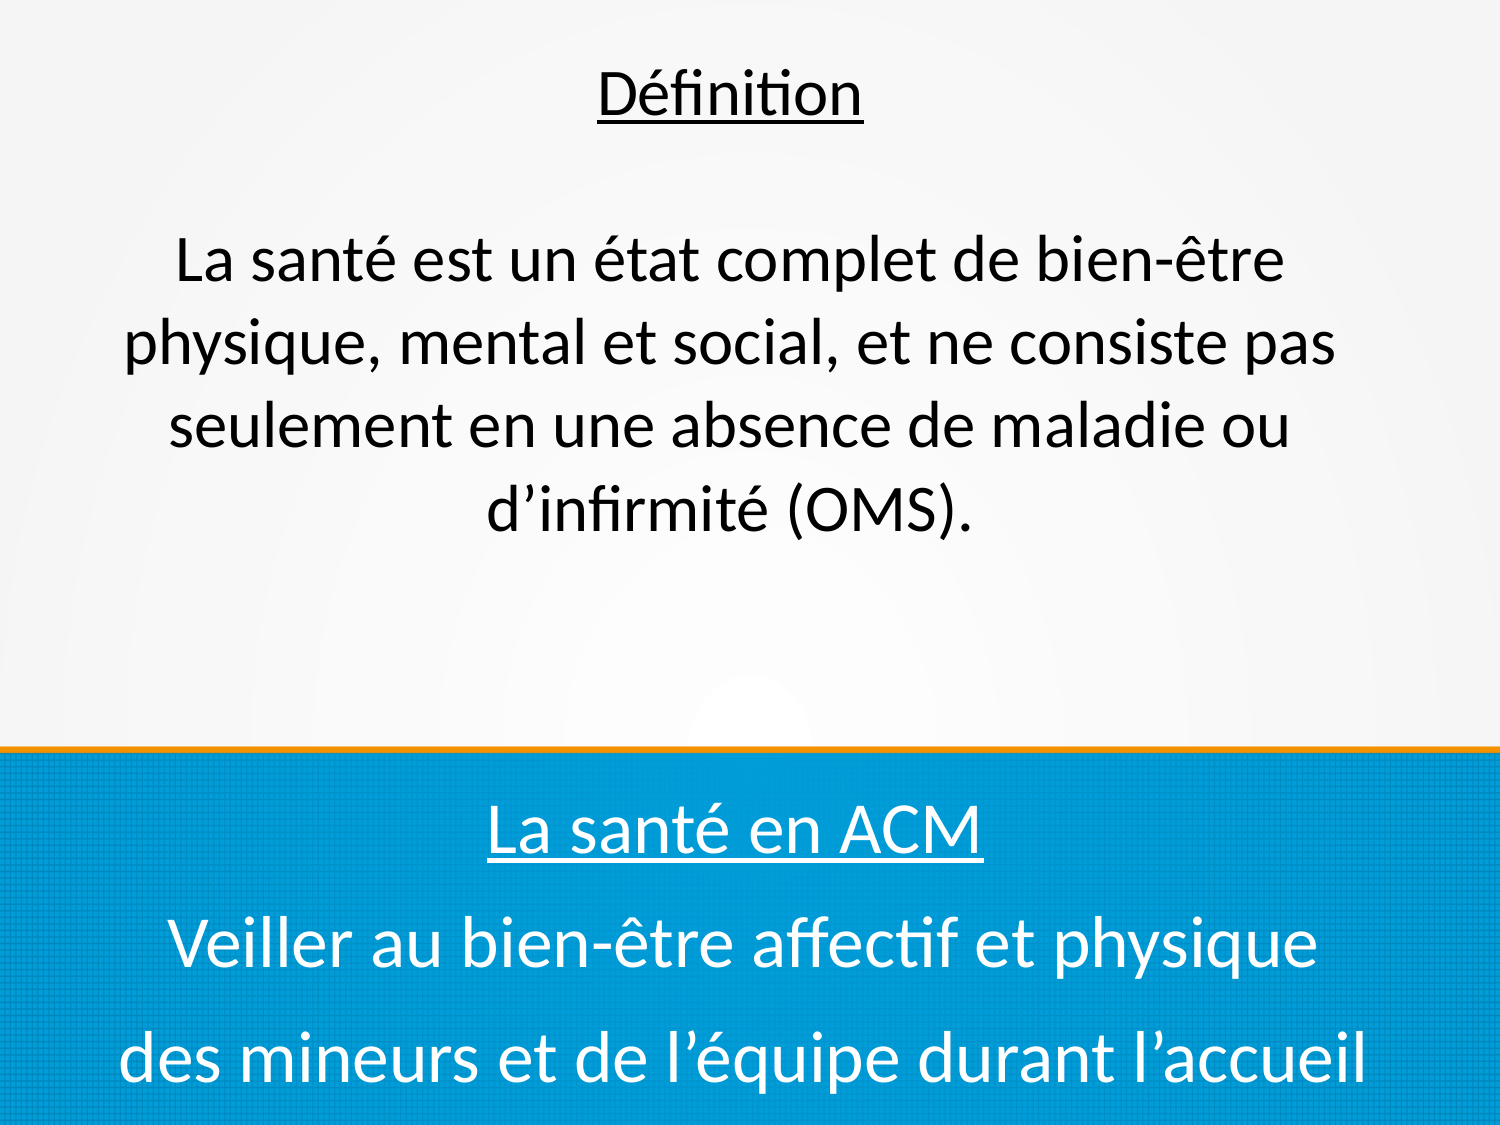

# Définition La santé est un état complet de bien-être physique, mental et social, et ne consiste pas seulement en une absence de maladie ou d’infirmité (OMS).
La santé en ACM
 Veiller au bien-être affectif et physique
des mineurs et de l’équipe durant l’accueil